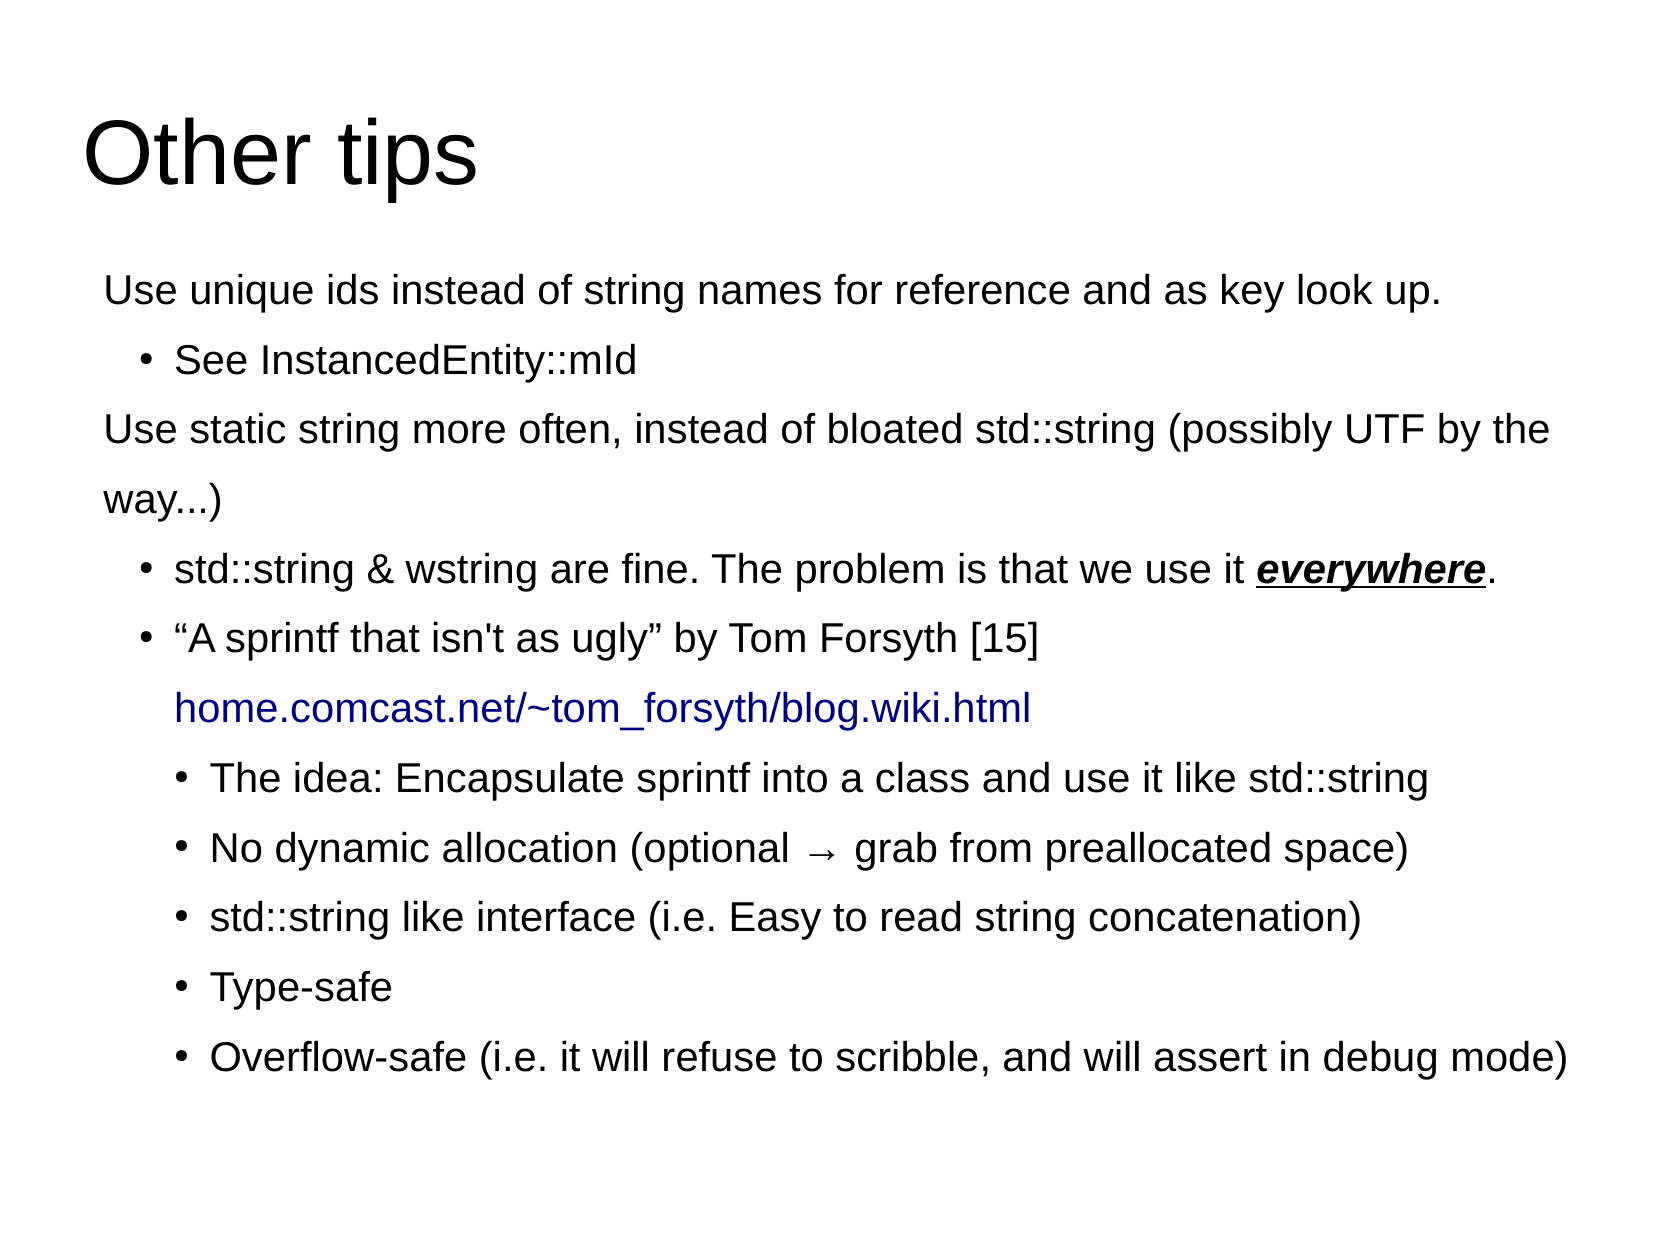

# Other tips
Use unique ids instead of string names for reference and as key look up.
See InstancedEntity::mId
Use static string more often, instead of bloated std::string (possibly UTF by the way...)
std::string & wstring are fine. The problem is that we use it everywhere.
“A sprintf that isn't as ugly” by Tom Forsyth [15] home.comcast.net/~tom_forsyth/blog.wiki.html
The idea: Encapsulate sprintf into a class and use it like std::string
No dynamic allocation (optional → grab from preallocated space)
std::string like interface (i.e. Easy to read string concatenation)
Type-safe
Overflow-safe (i.e. it will refuse to scribble, and will assert in debug mode)